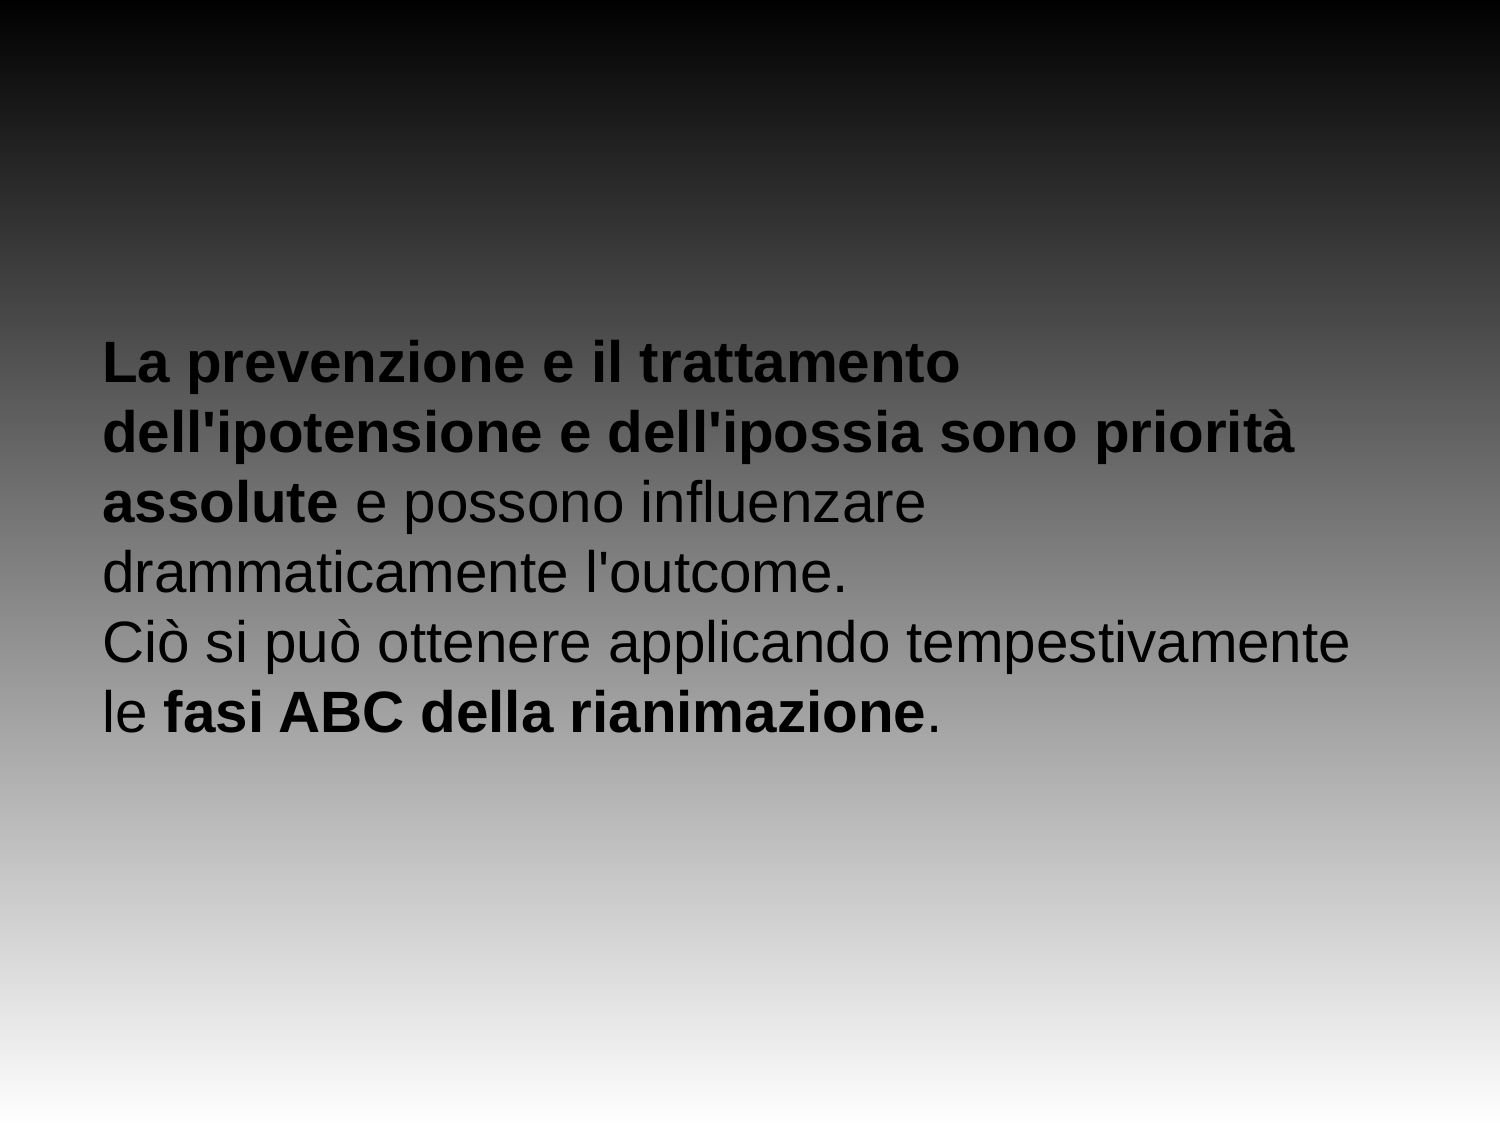

La prevenzione e il trattamento dell'ipotensione e dell'ipossia sono priorità assolute e possono influenzare drammaticamente l'outcome.
Ciò si può ottenere applicando tempestivamente le fasi ABC della rianimazione.